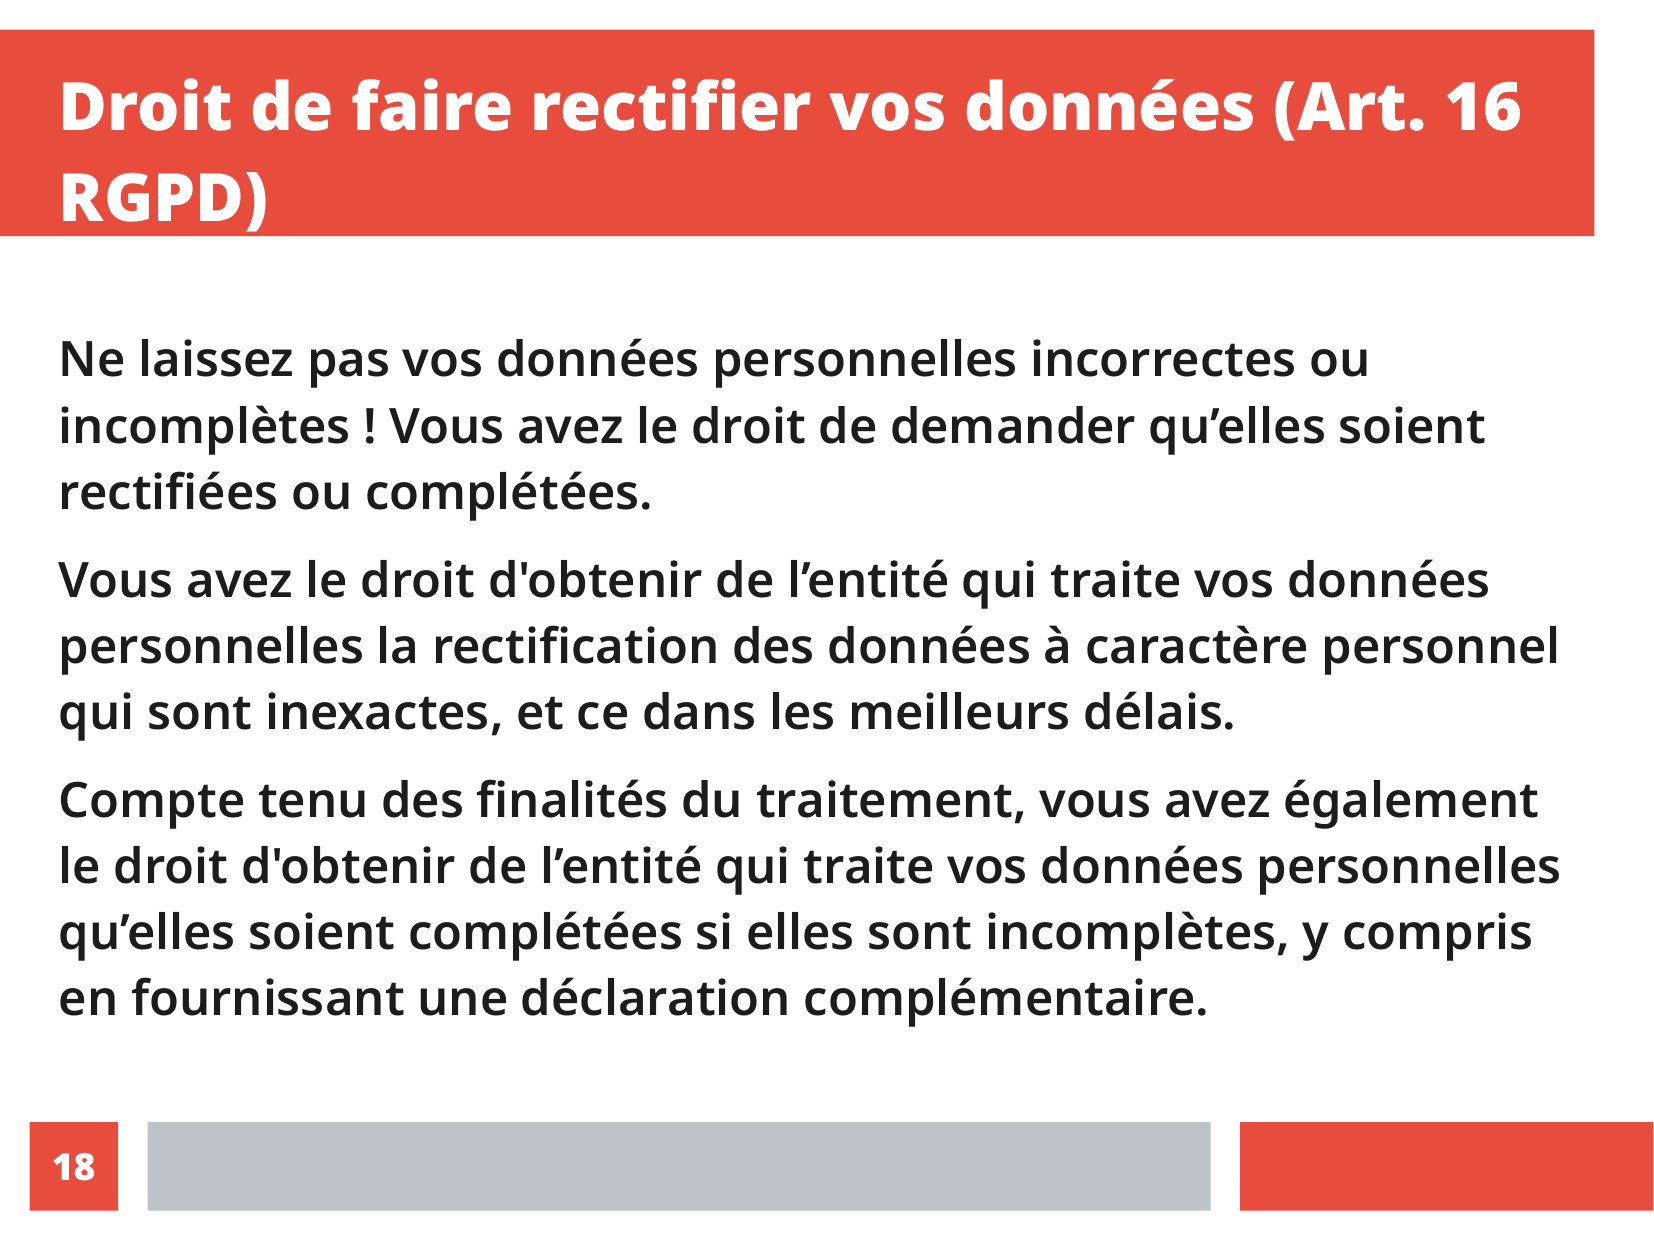

# Droit de faire rectifier vos données (Art. 16 RGPD)
Ne laissez pas vos données personnelles incorrectes ou incomplètes ! Vous avez le droit de demander qu’elles soient rectifiées ou complétées.
Vous avez le droit d'obtenir de l’entité qui traite vos données personnelles la rectification des données à caractère personnel qui sont inexactes, et ce dans les meilleurs délais.
Compte tenu des finalités du traitement, vous avez également le droit d'obtenir de l’entité qui traite vos données personnelles qu’elles soient complétées si elles sont incomplètes, y compris en fournissant une déclaration complémentaire.
18